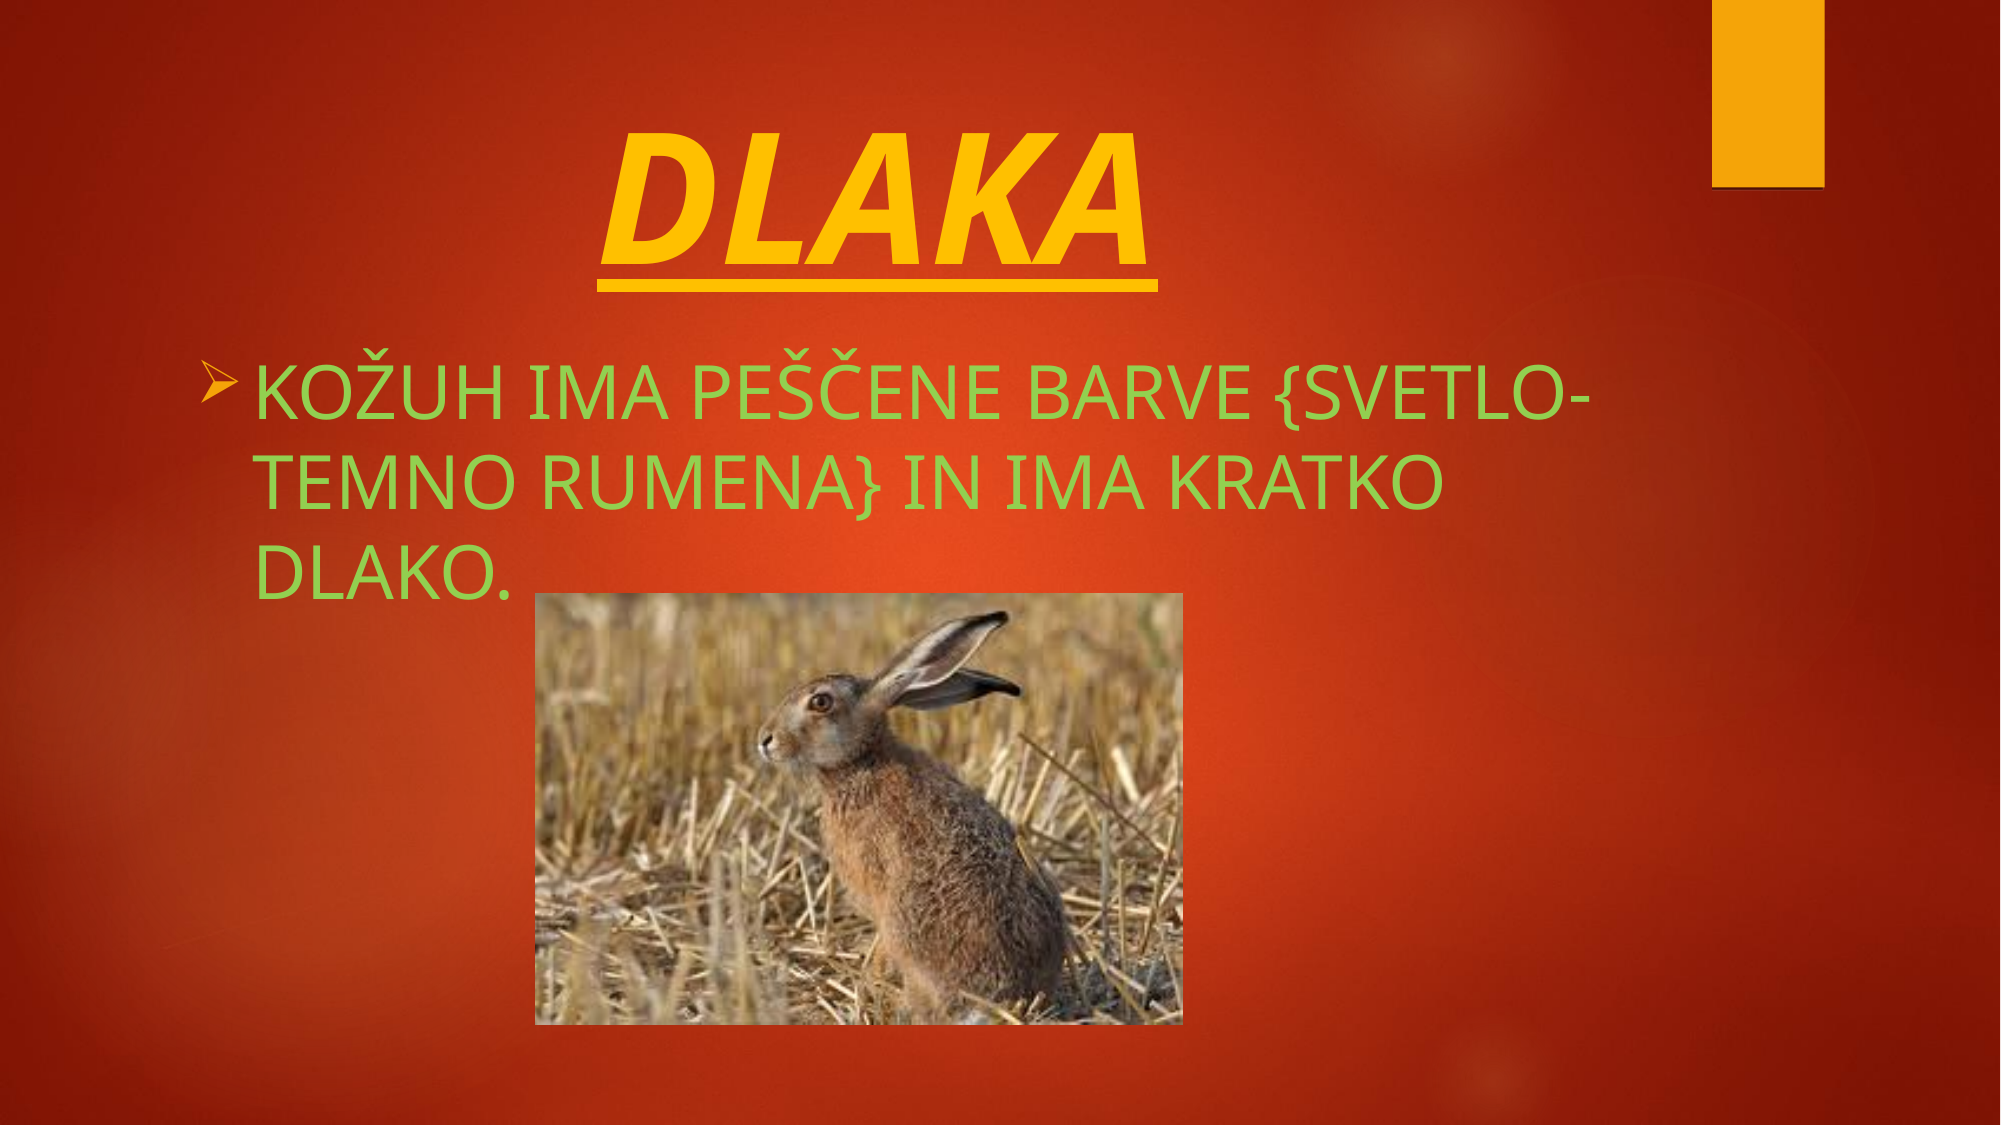

# DLAKA
KOŽUH IMA PEŠČENE BARVE {SVETLO-TEMNO RUMENA} IN IMA KRATKO DLAKO.